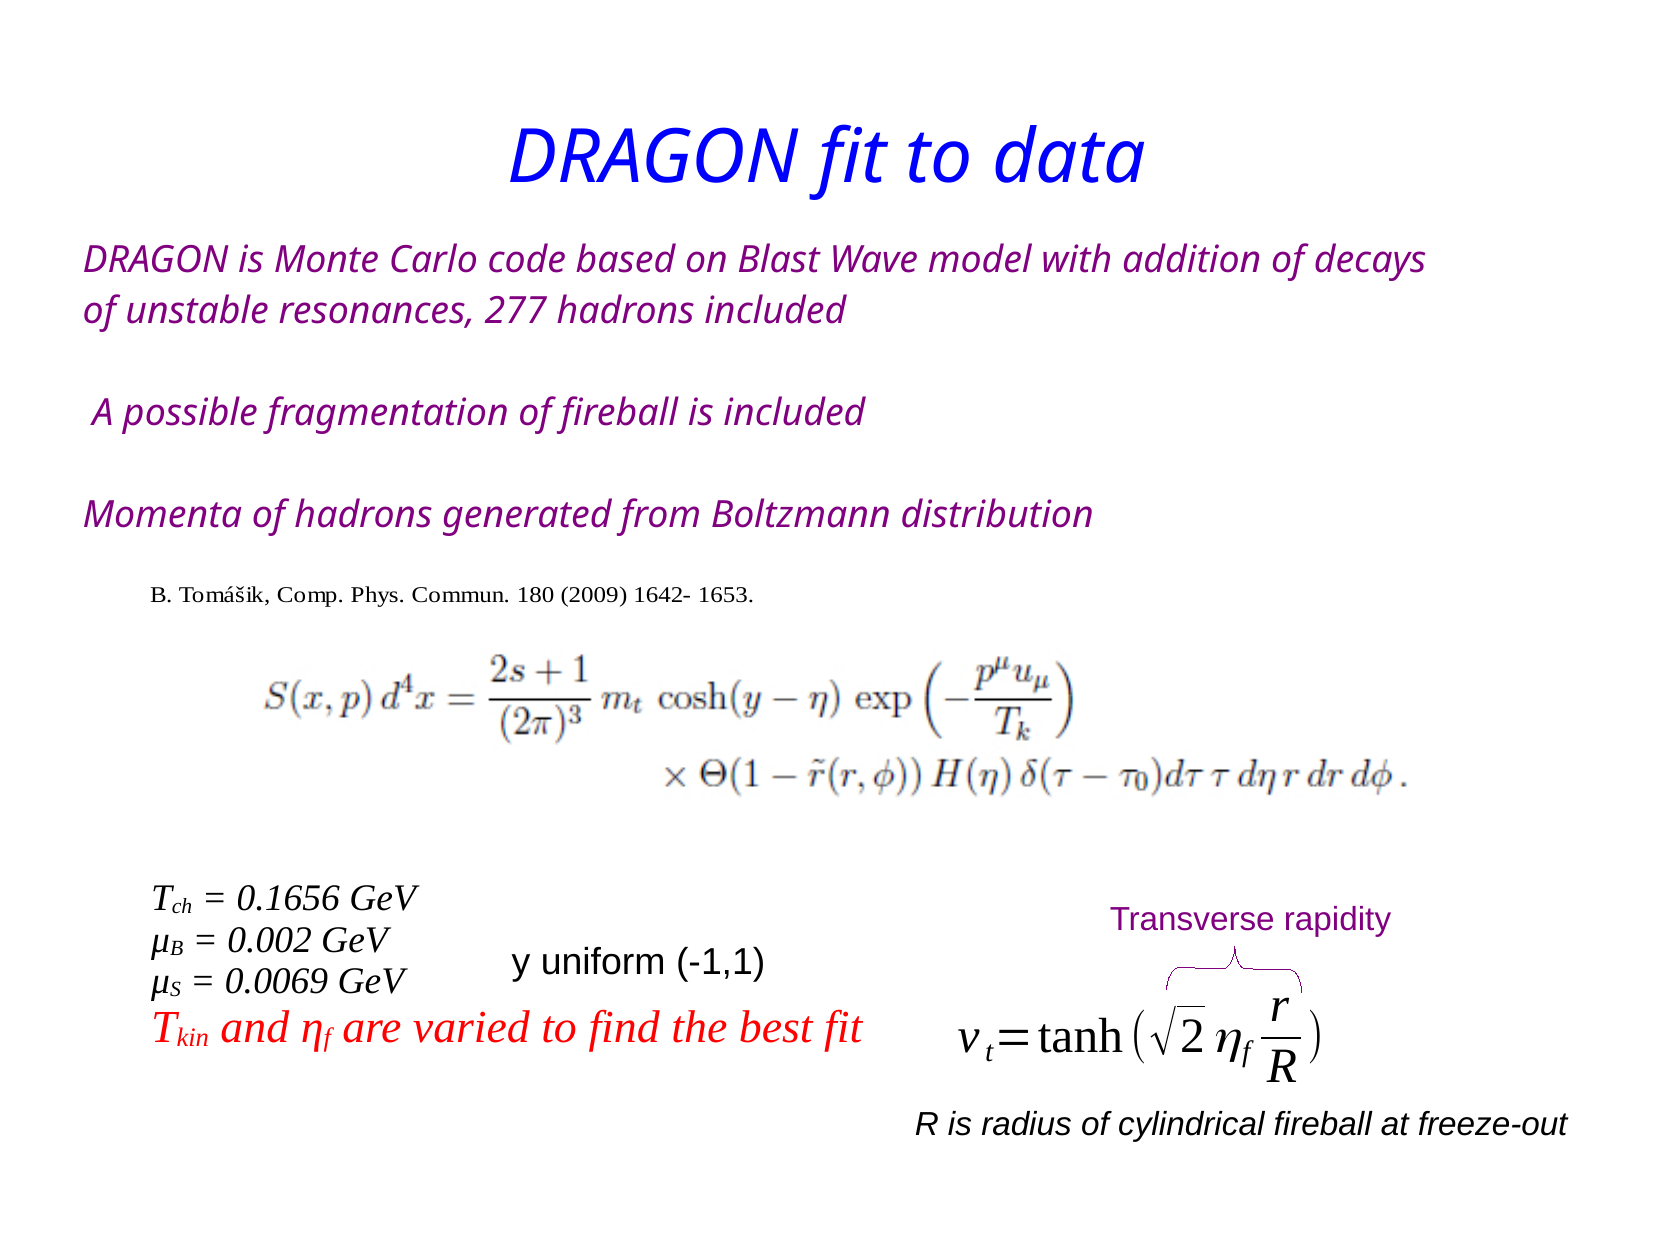

# DRAGON fit to data
DRAGON is Monte Carlo code based on Blast Wave model with addition of decays
of unstable resonances, 277 hadrons included
 A possible fragmentation of fireball is included
Momenta of hadrons generated from Boltzmann distribution
Tch = 0.1656 GeV
μB = 0.002 GeV
μS = 0.0069 GeV
Tkin and ηf are varied to find the best fit
Transverse rapidity
y uniform (-1,1)
R is radius of cylindrical fireball at freeze-out